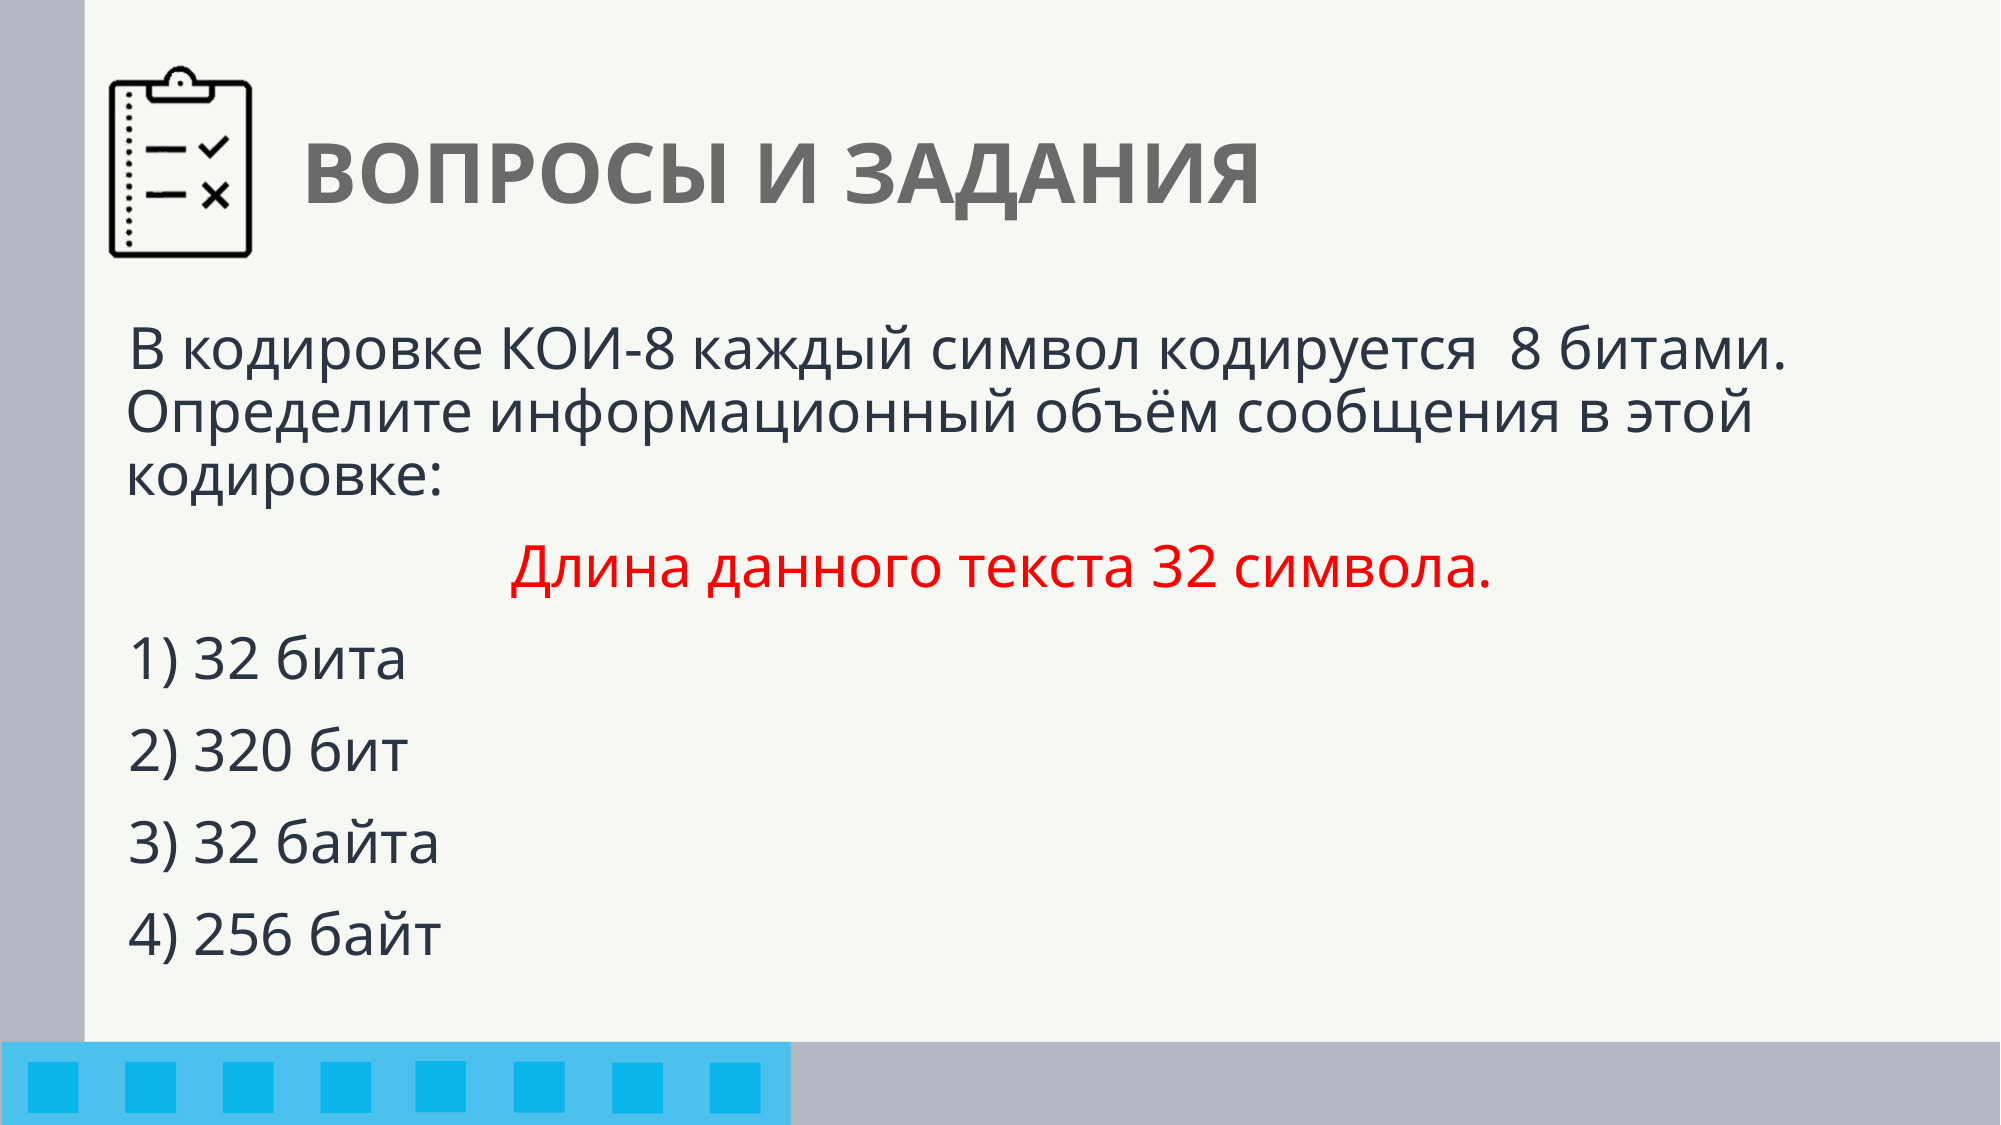

# ВОПРОСЫ И ЗАДАНИЯ
В кодировке КОИ-8 каждый символ кодируется 8 битами. Определите информационный объём сообщения в этой кодировке:
Длина данного текста 32 символа.
 32 бита
 320 бит
 32 байта
 256 байт